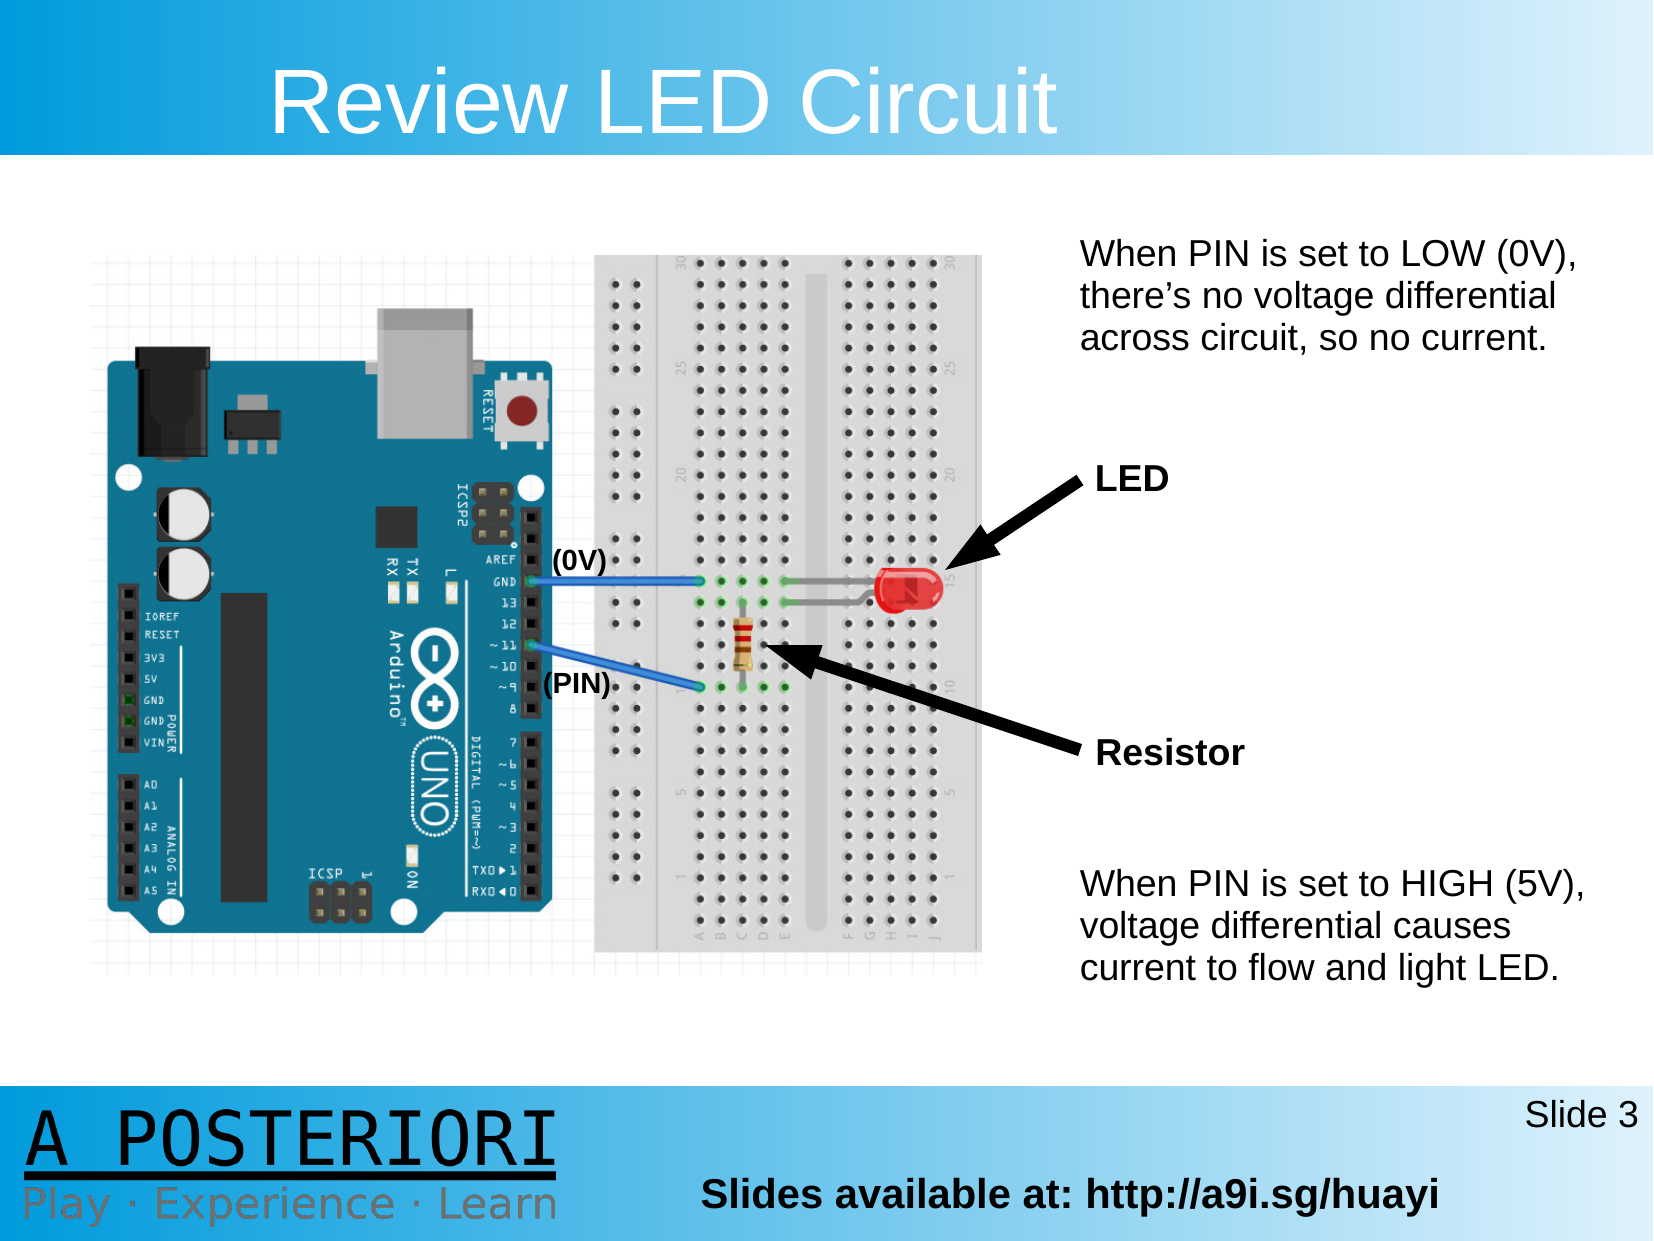

# Review LED Circuit
When PIN is set to LOW (0V), there’s no voltage differential across circuit, so no current.
LED
(0V)
(PIN)
Resistor
When PIN is set to HIGH (5V), voltage differential causes current to flow and light LED.